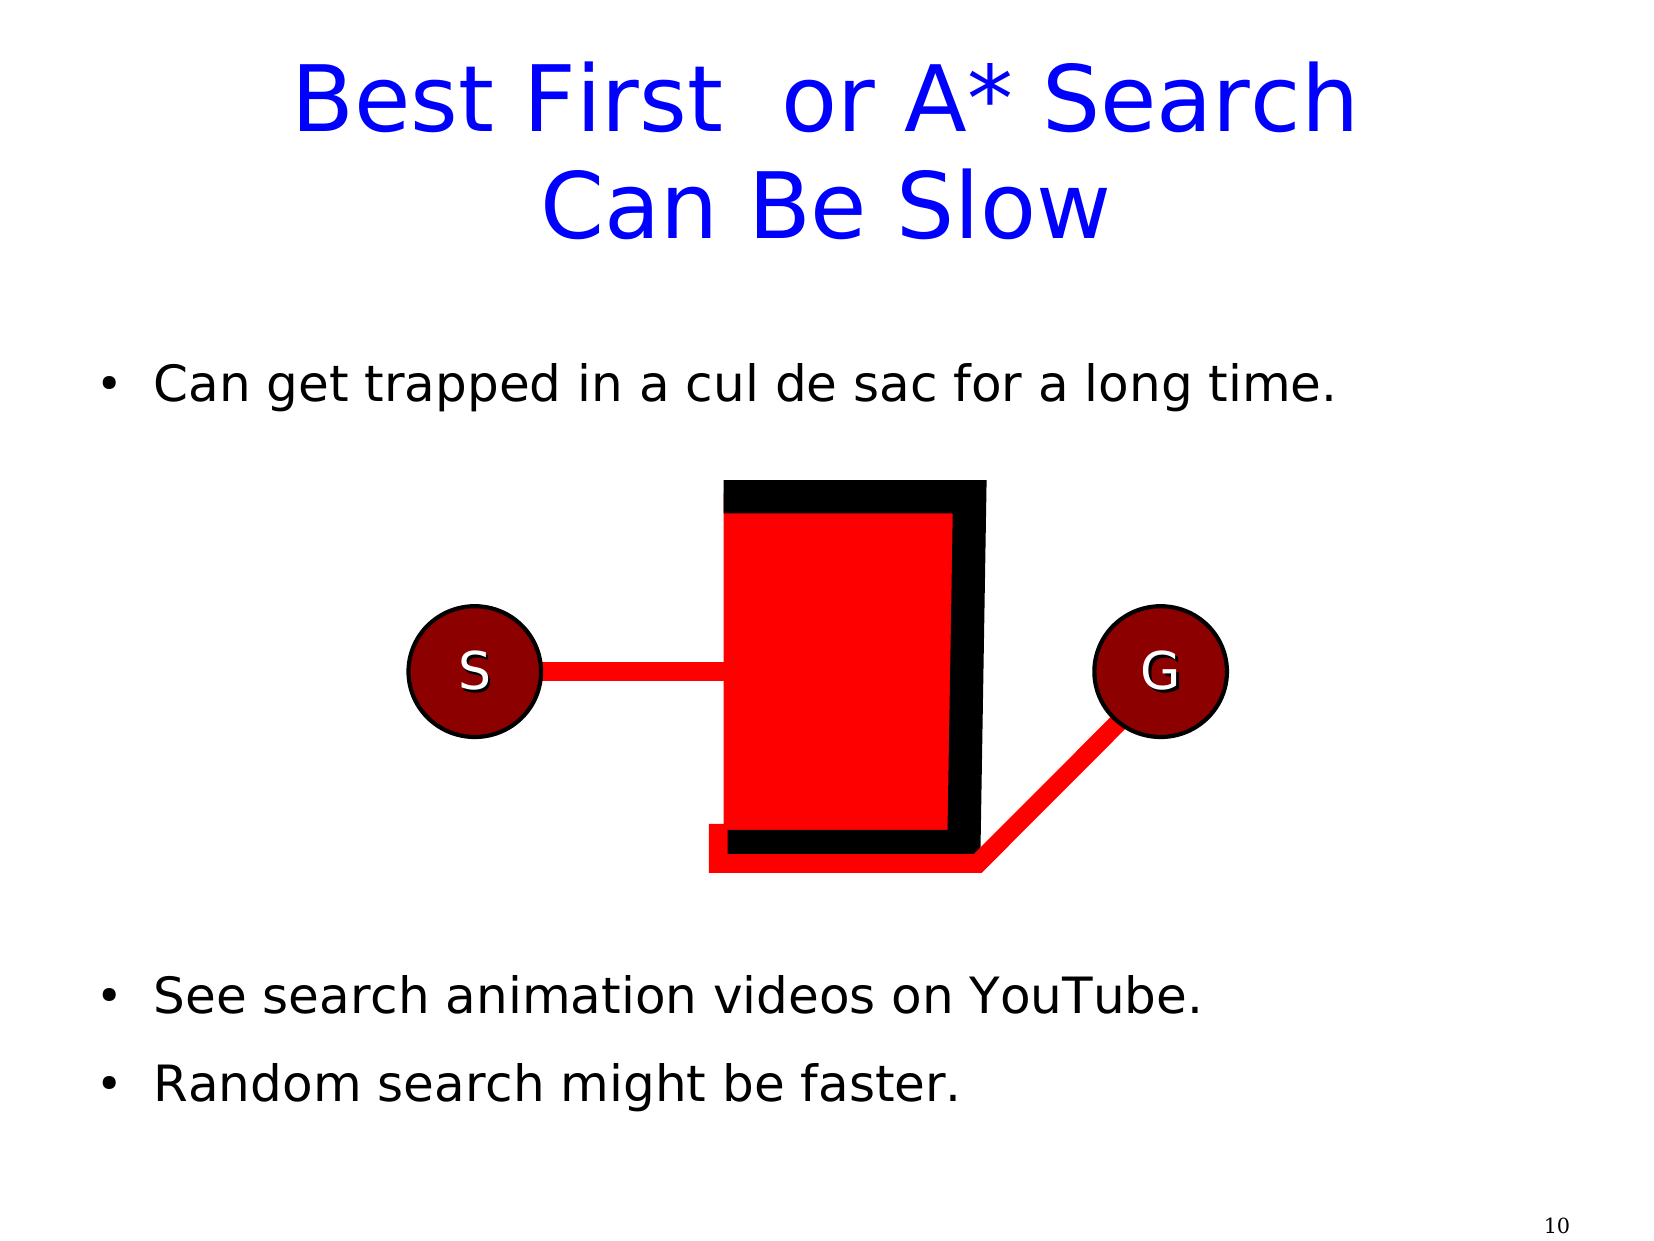

# Best First or A* Search Can Be Slow
Can get trapped in a cul de sac for a long time.
See search animation videos on YouTube.
Random search might be faster.
S
G
10